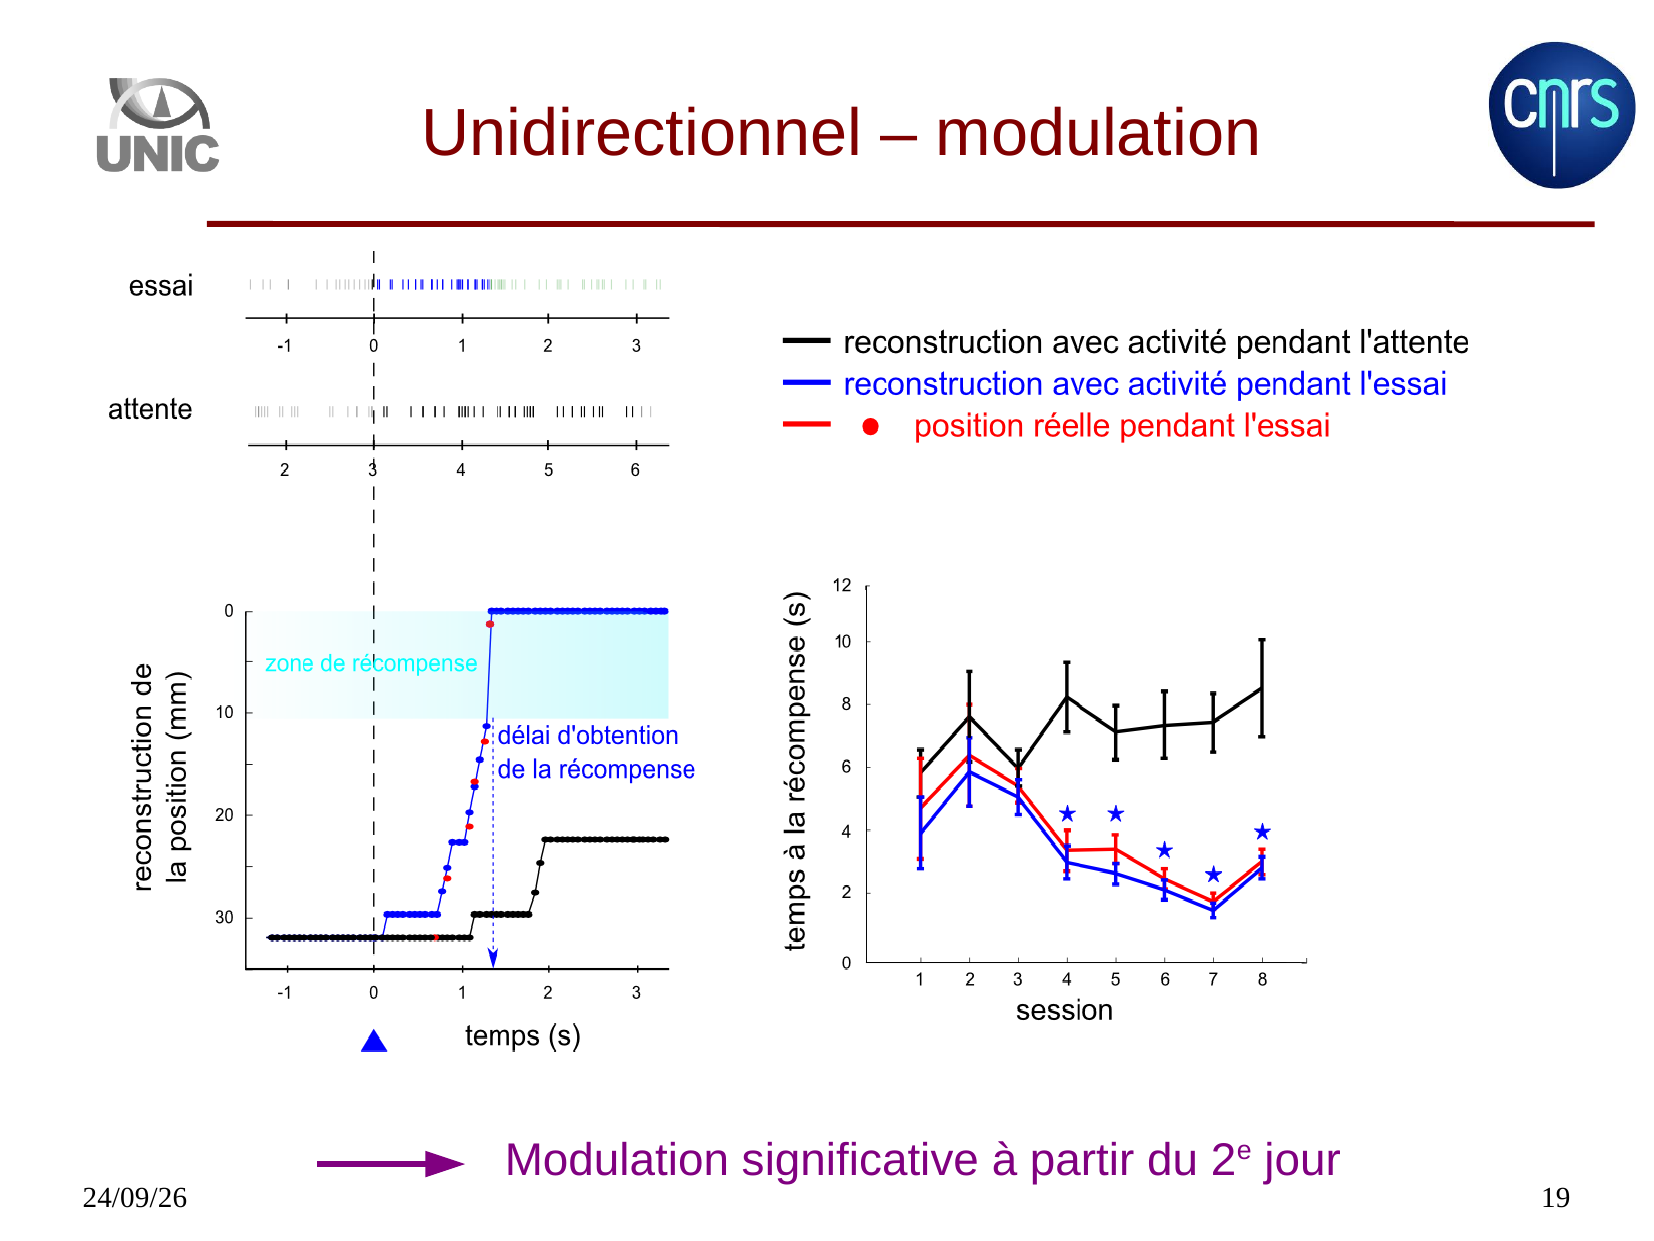

Unidirectionnel – modulation
Modulation significative à partir du 2e jour